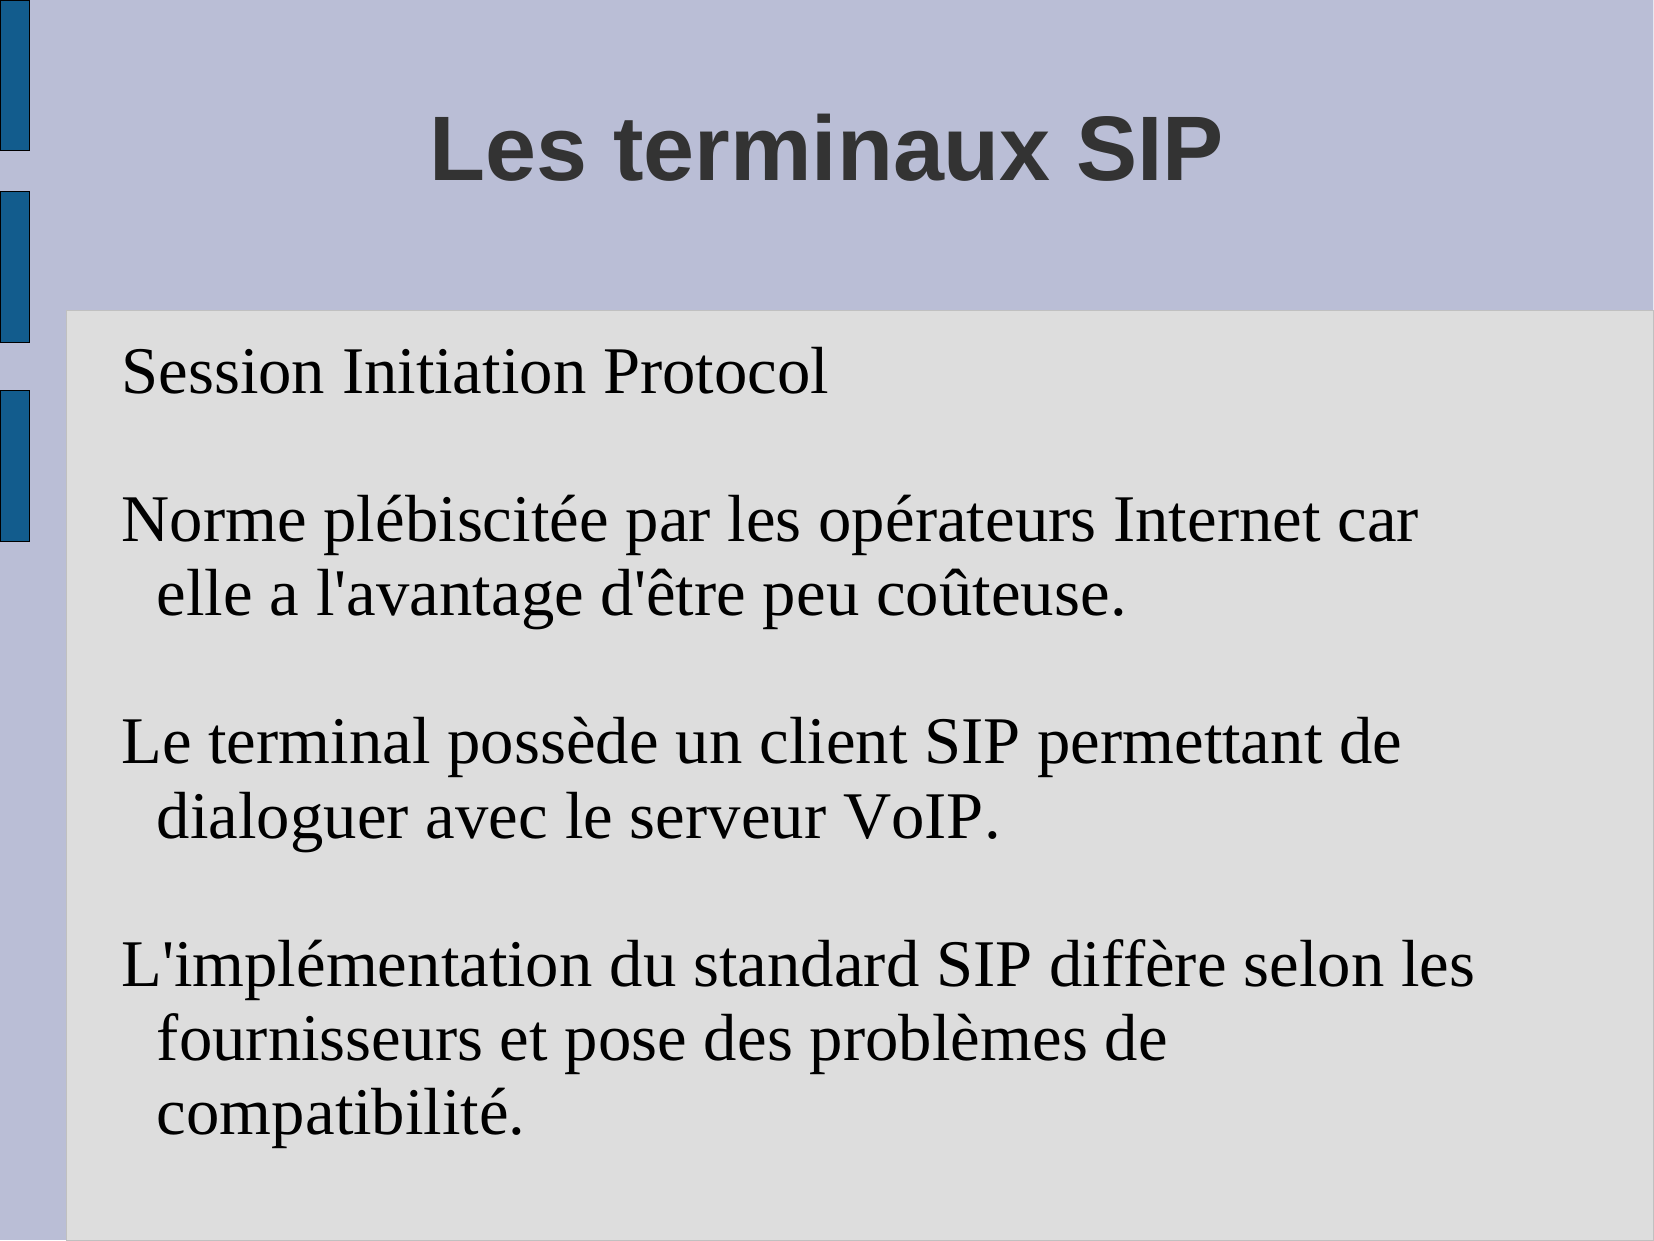

# Les terminaux SIP
Session Initiation Protocol
Norme plébiscitée par les opérateurs Internet car elle a l'avantage d'être peu coûteuse.
Le terminal possède un client SIP permettant de dialoguer avec le serveur VoIP.
L'implémentation du standard SIP diffère selon les fournisseurs et pose des problèmes de compatibilité.